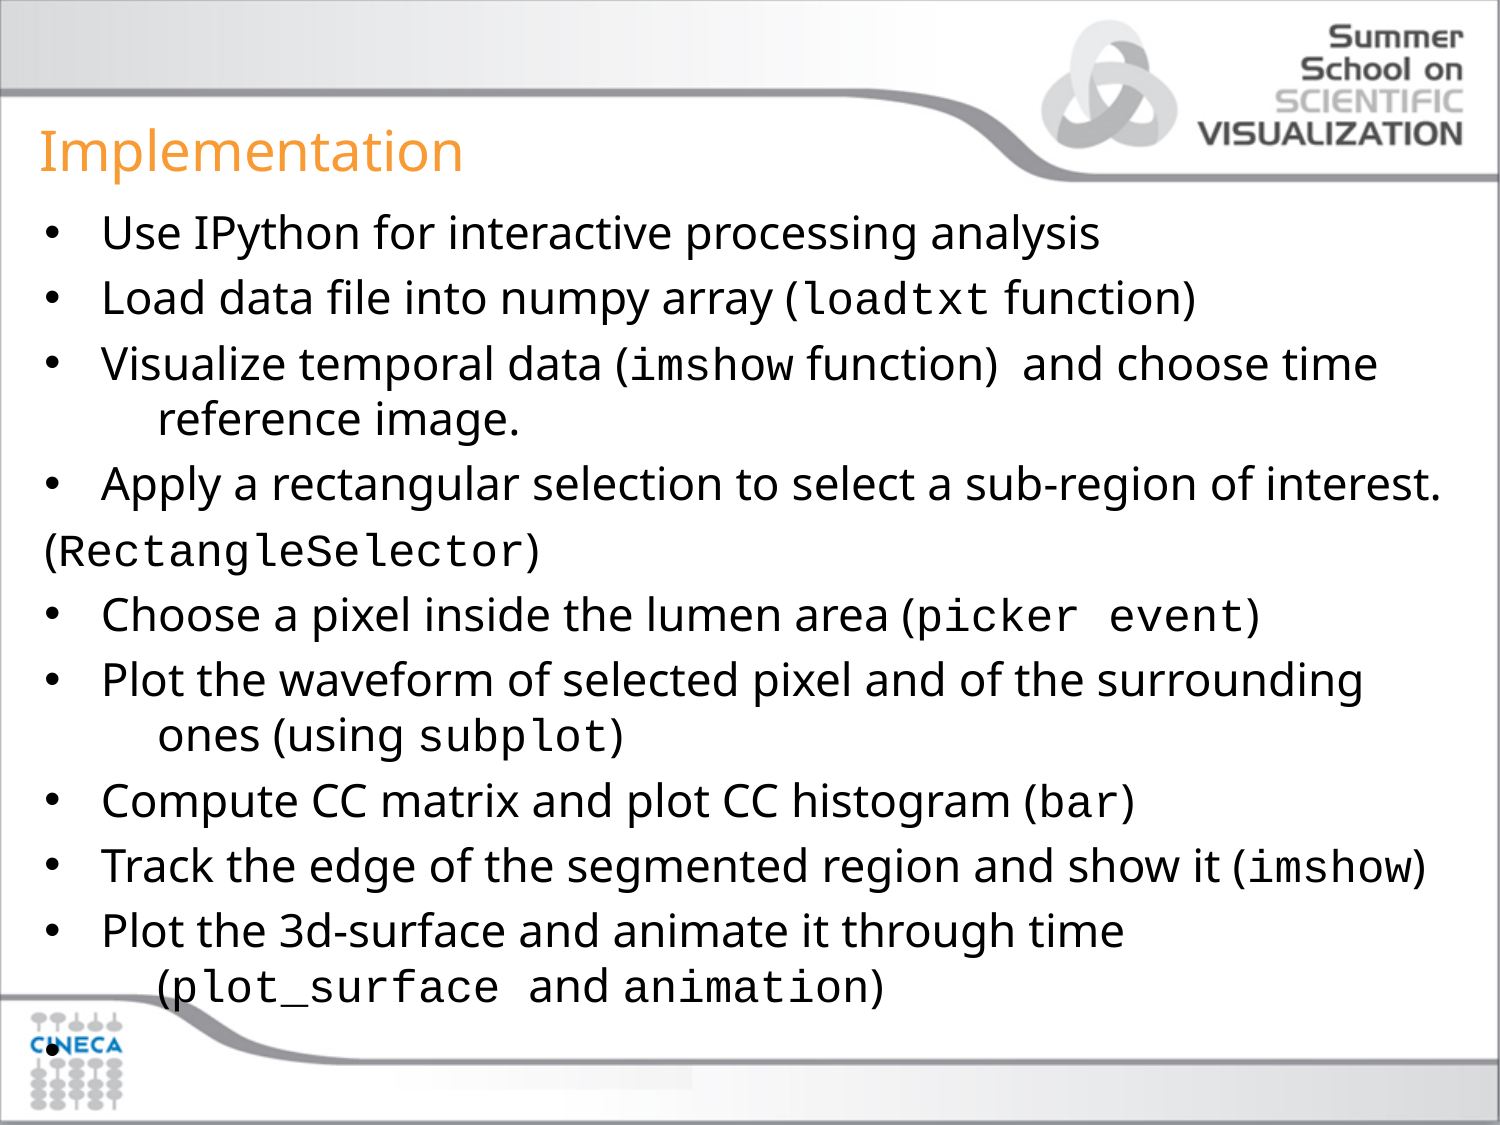

# Implementation
Use IPython for interactive processing analysis
Load data file into numpy array (loadtxt function)
Visualize temporal data (imshow function) and choose time reference image.
Apply a rectangular selection to select a sub-region of interest.
(RectangleSelector)
Choose a pixel inside the lumen area (picker event)
Plot the waveform of selected pixel and of the surrounding ones (using subplot)
Compute CC matrix and plot CC histogram (bar)
Track the edge of the segmented region and show it (imshow)
Plot the 3d-surface and animate it through time (plot_surface and animation)